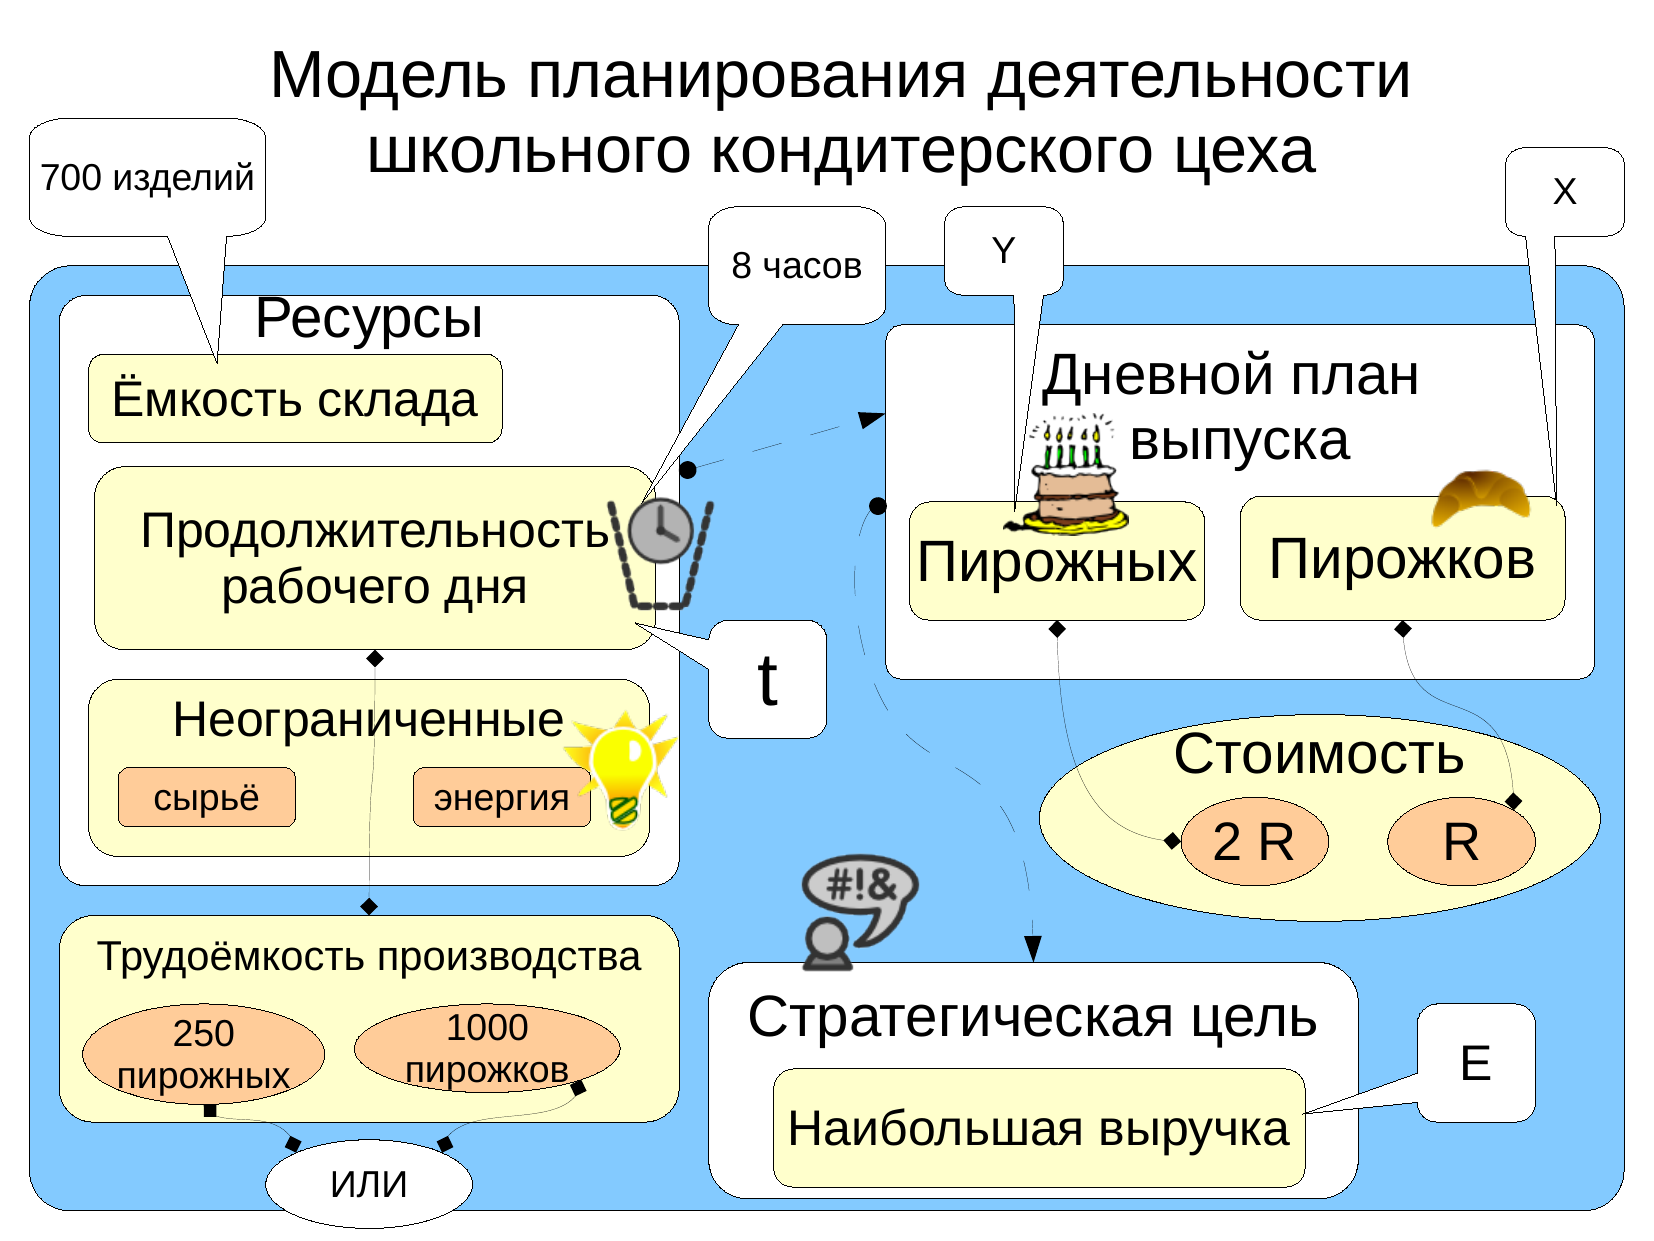

Модель планирования деятельности школьного кондитерского цеха
700 изделий
Х
8 часов
Y
Ресурсы
Дневной план
выпуска
Ёмкость склада
Продолжительность
рабочего дня
Пирожков
Пирожных
t
Неограниченные
Стоимость
сырьё
энергия
2 R
R
Трудоёмкость производства
Стратегическая цель
250
пирожных
1000
пирожков
E
Наибольшая выручка
ИЛИ